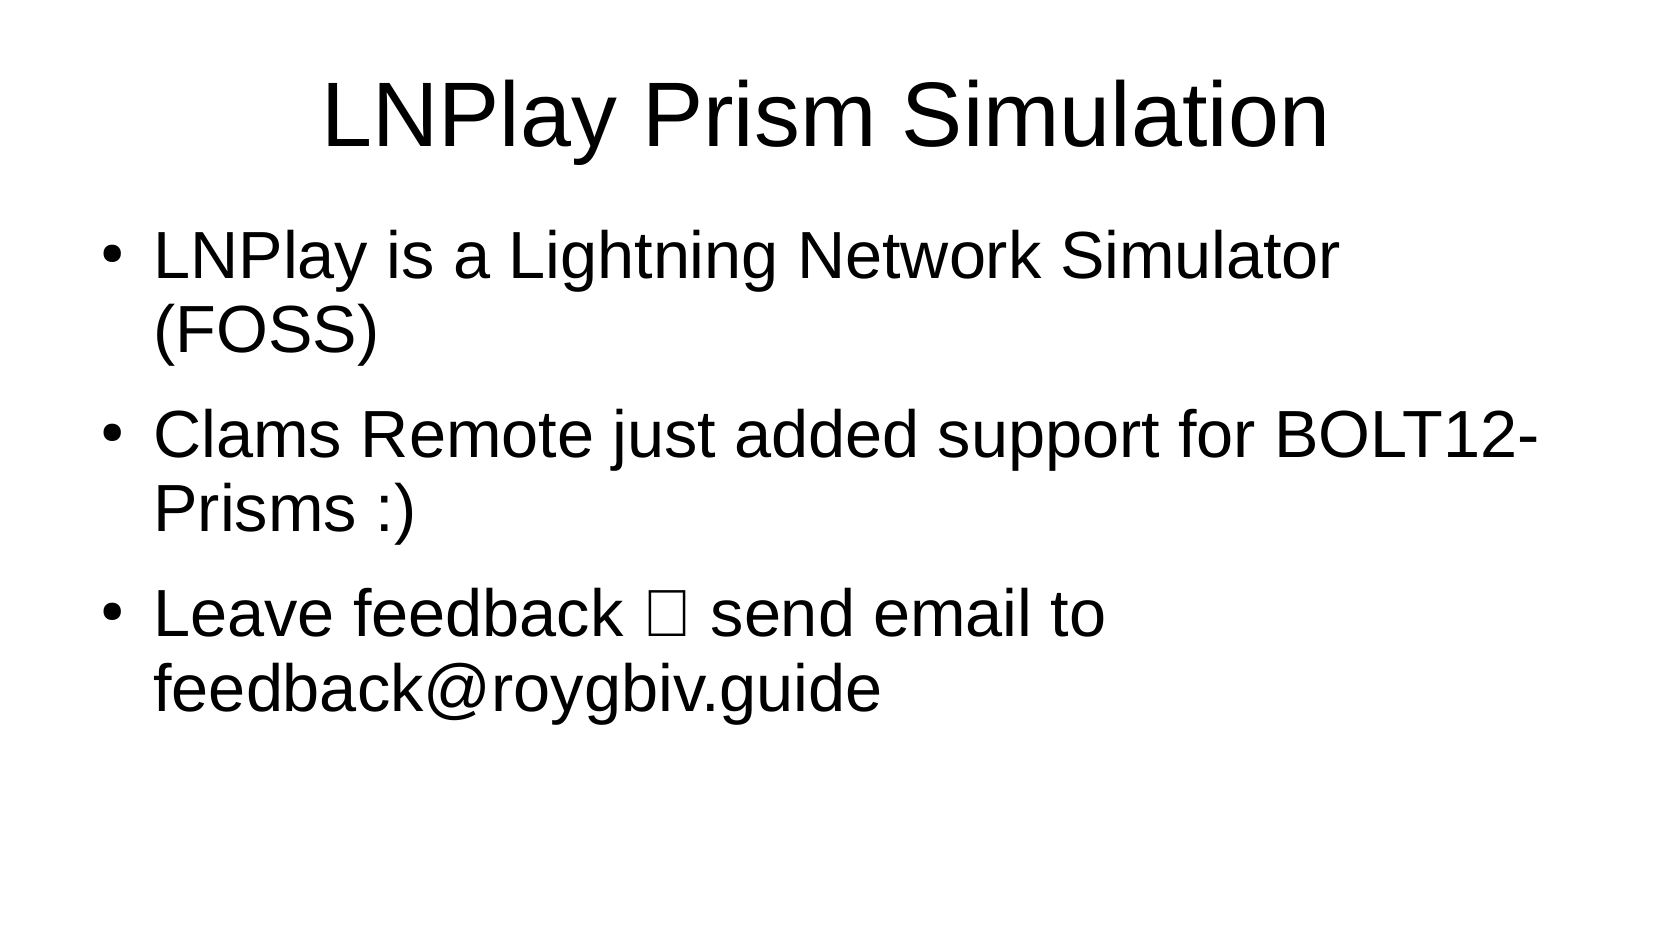

# LNPlay Prism Simulation
LNPlay is a Lightning Network Simulator (FOSS)
Clams Remote just added support for BOLT12-Prisms :)
Leave feedback 🙏 send email to feedback@roygbiv.guide